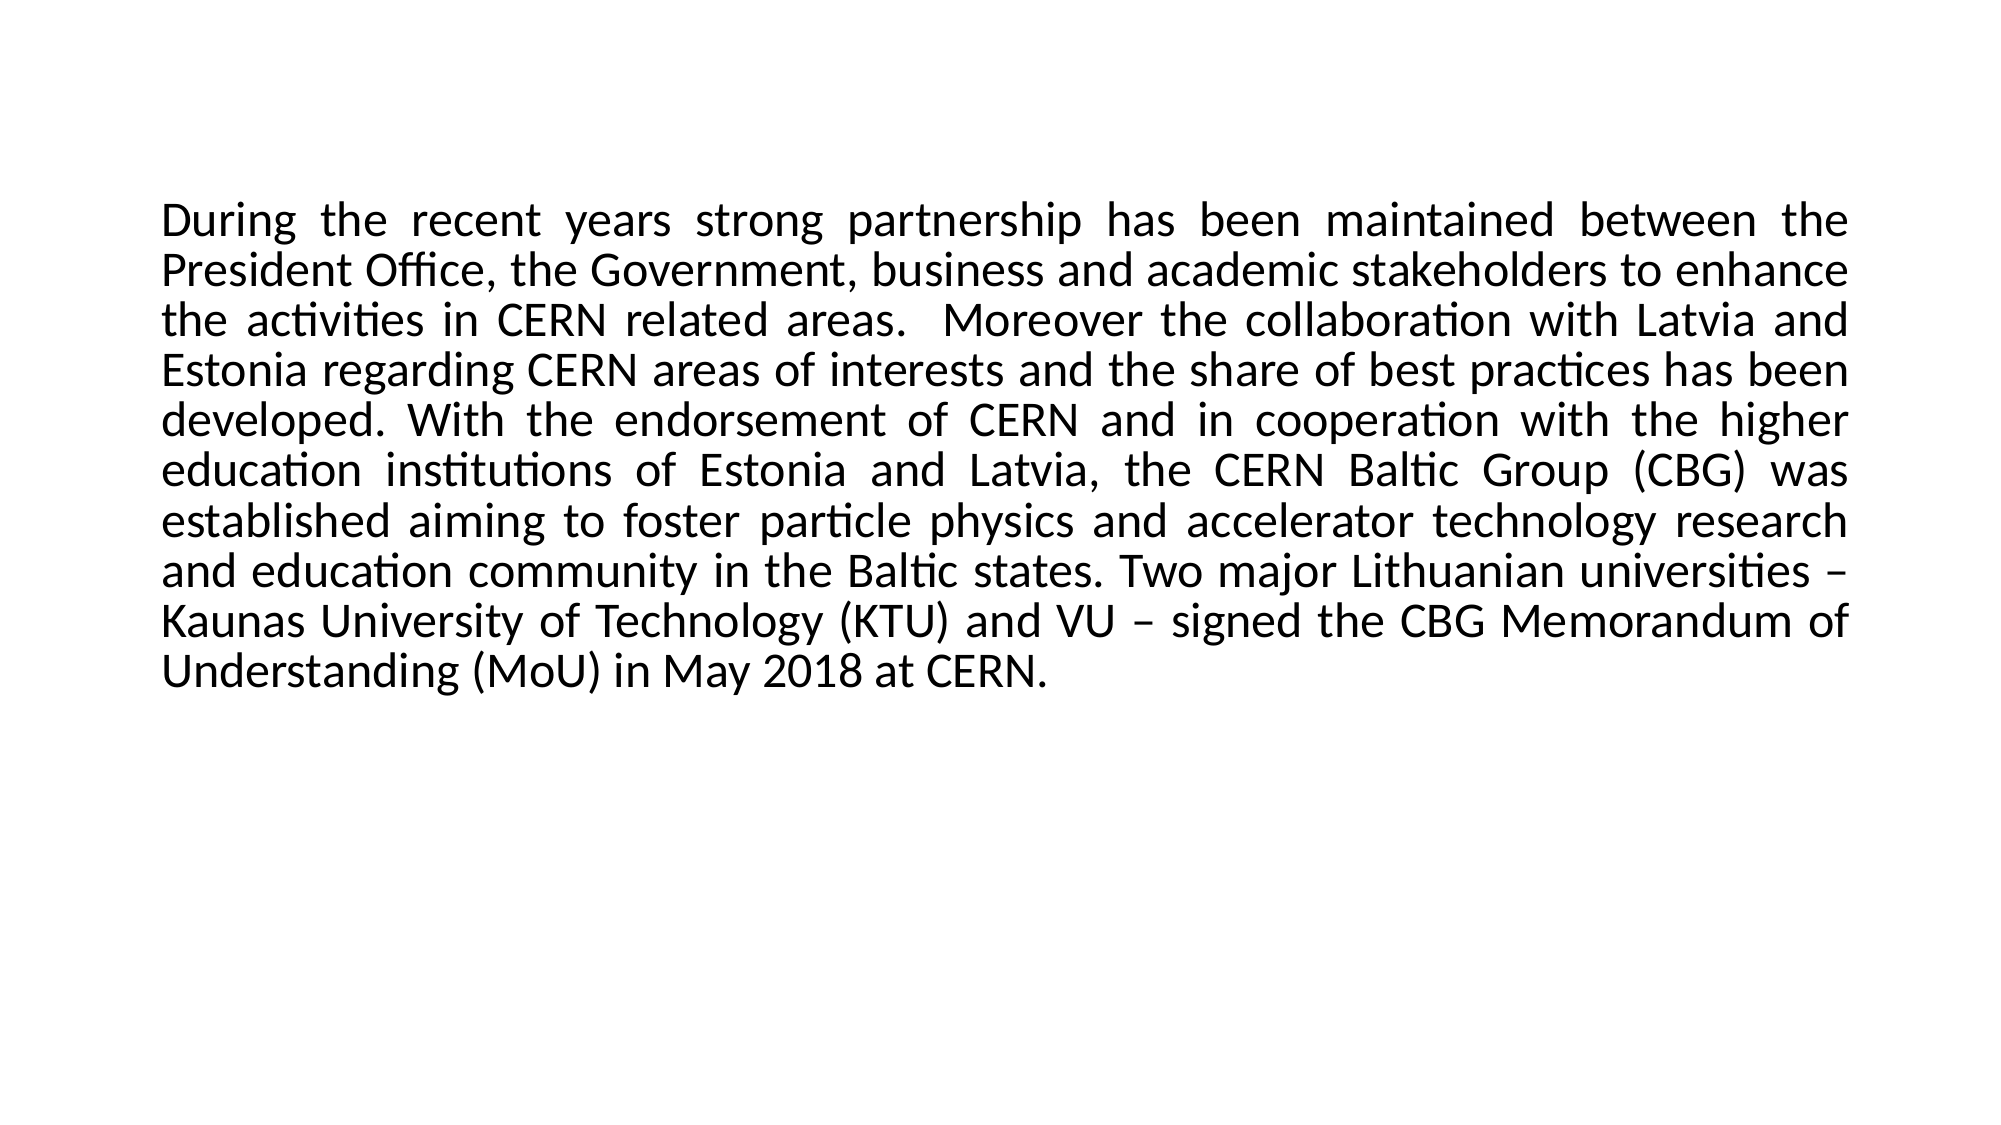

During the recent years strong partnership has been maintained between the President Office, the Government, business and academic stakeholders to enhance the activities in CERN related areas. Moreover the collaboration with Latvia and Estonia regarding CERN areas of interests and the share of best practices has been developed. With the endorsement of CERN and in cooperation with the higher education institutions of Estonia and Latvia, the CERN Baltic Group (CBG) was established aiming to foster particle physics and accelerator technology research and education community in the Baltic states. Two major Lithuanian universities – Kaunas University of Technology (KTU) and VU – signed the CBG Memorandum of Understanding (MoU) in May 2018 at CERN.